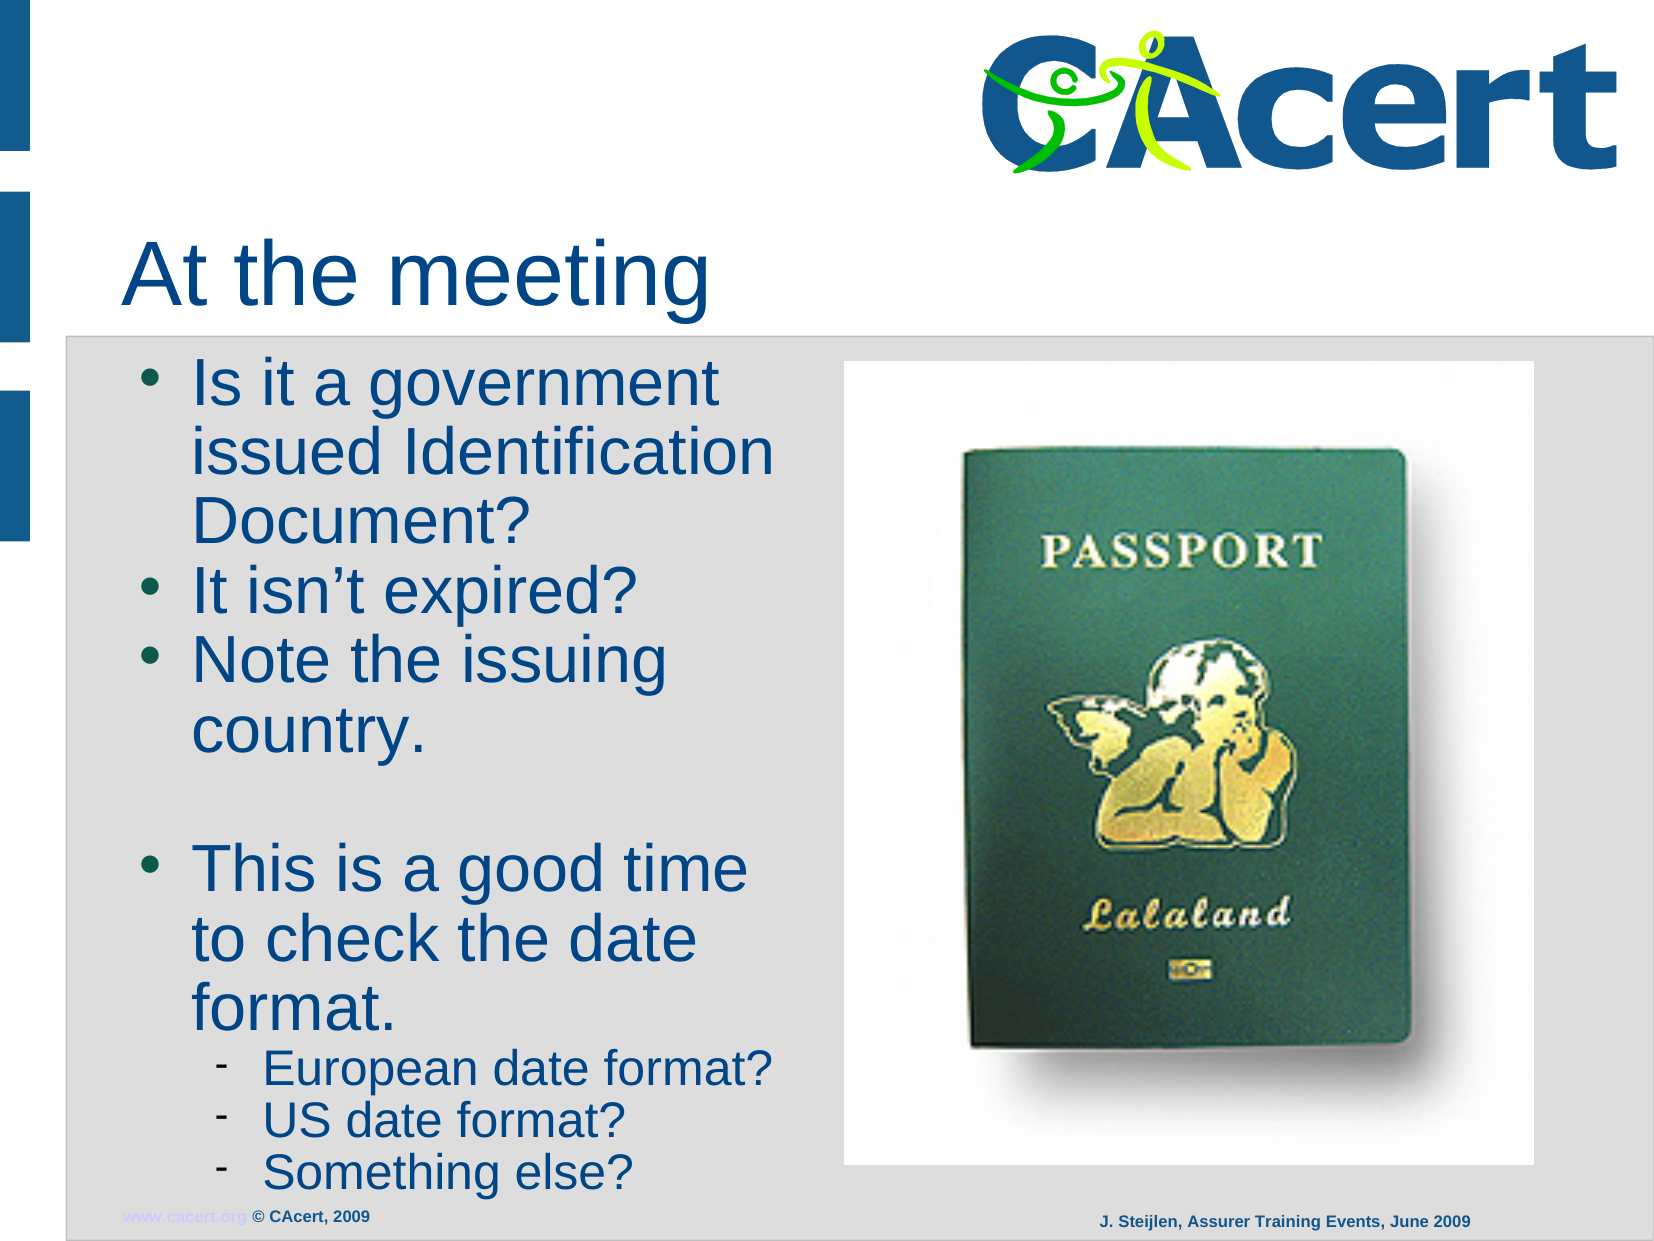

# At the meeting
Is it a government issued Identification Document?
It isn’t expired?
Note the issuing country.
This is a good time to check the date format.
European date format?
US date format?
Something else?